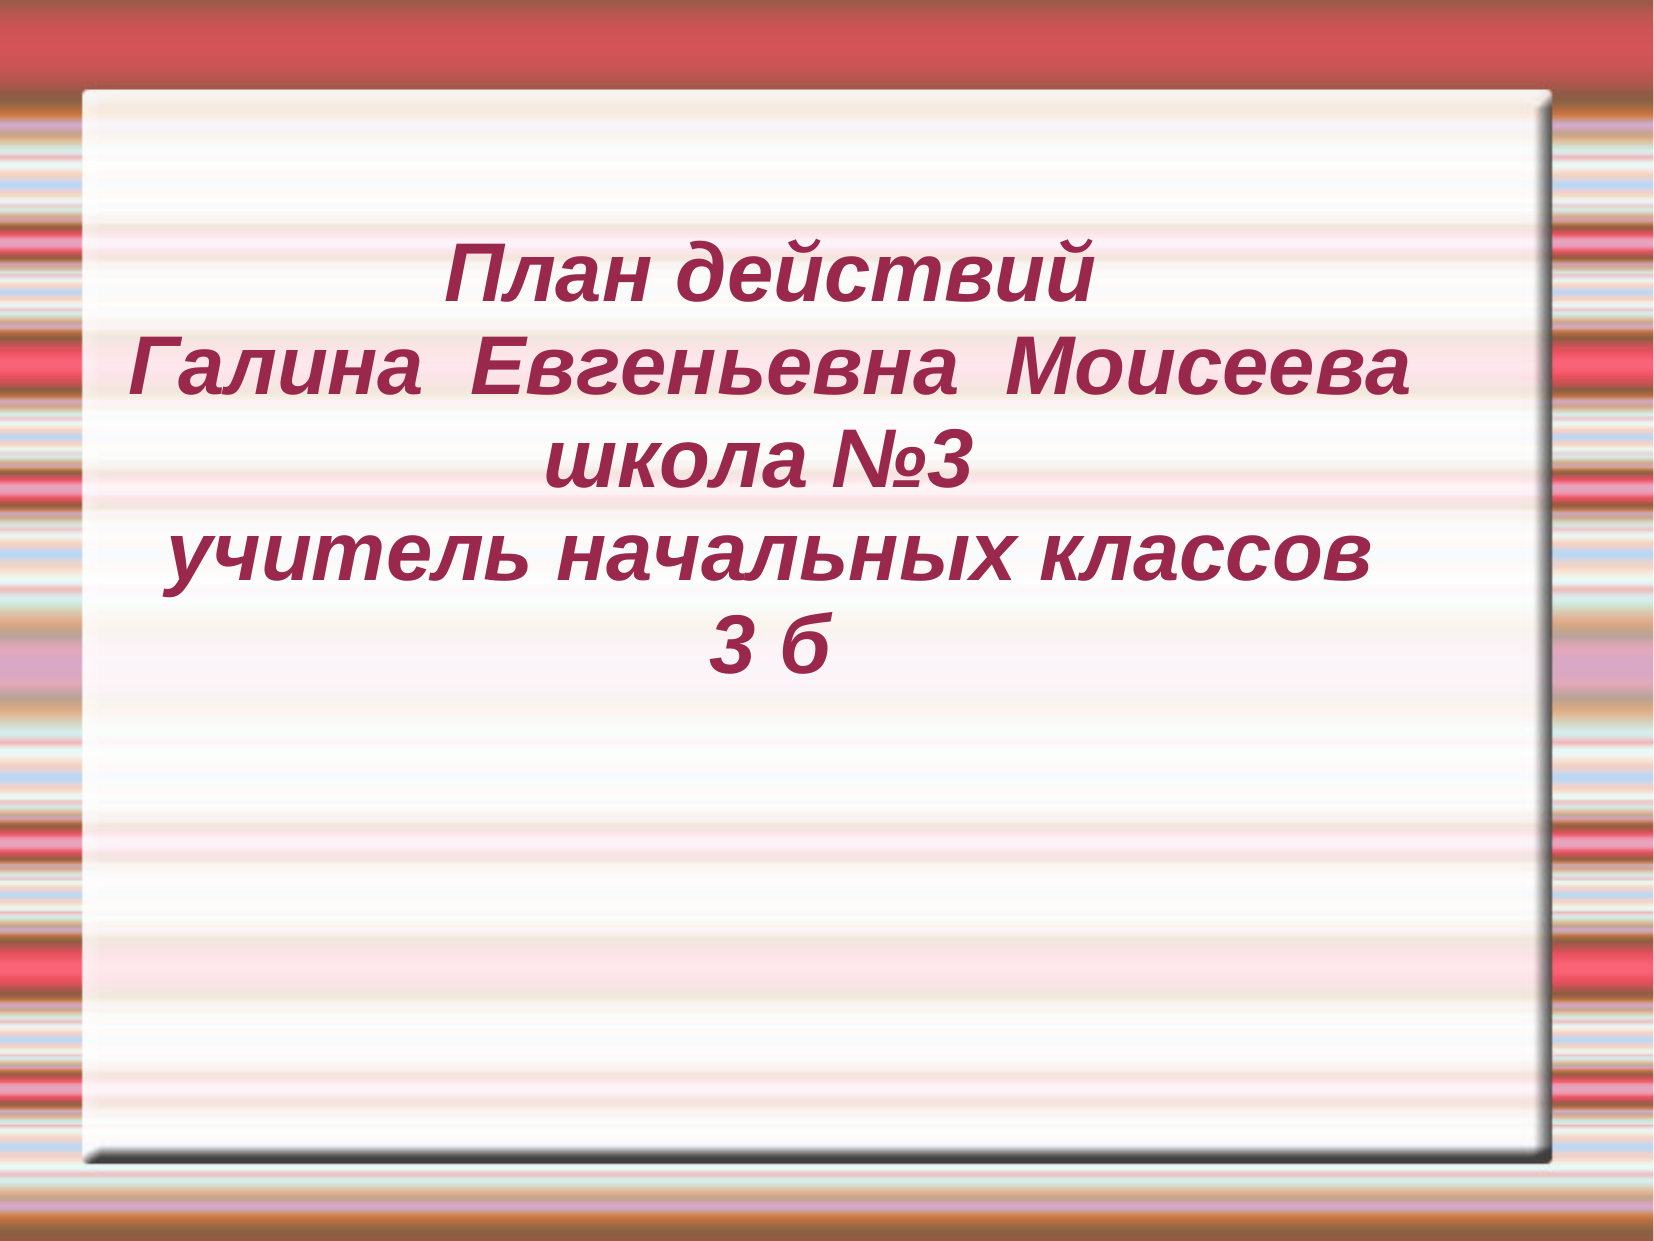

# План действий Галина Евгеньевна Моисеева школа №3 учитель начальных классов 3 б